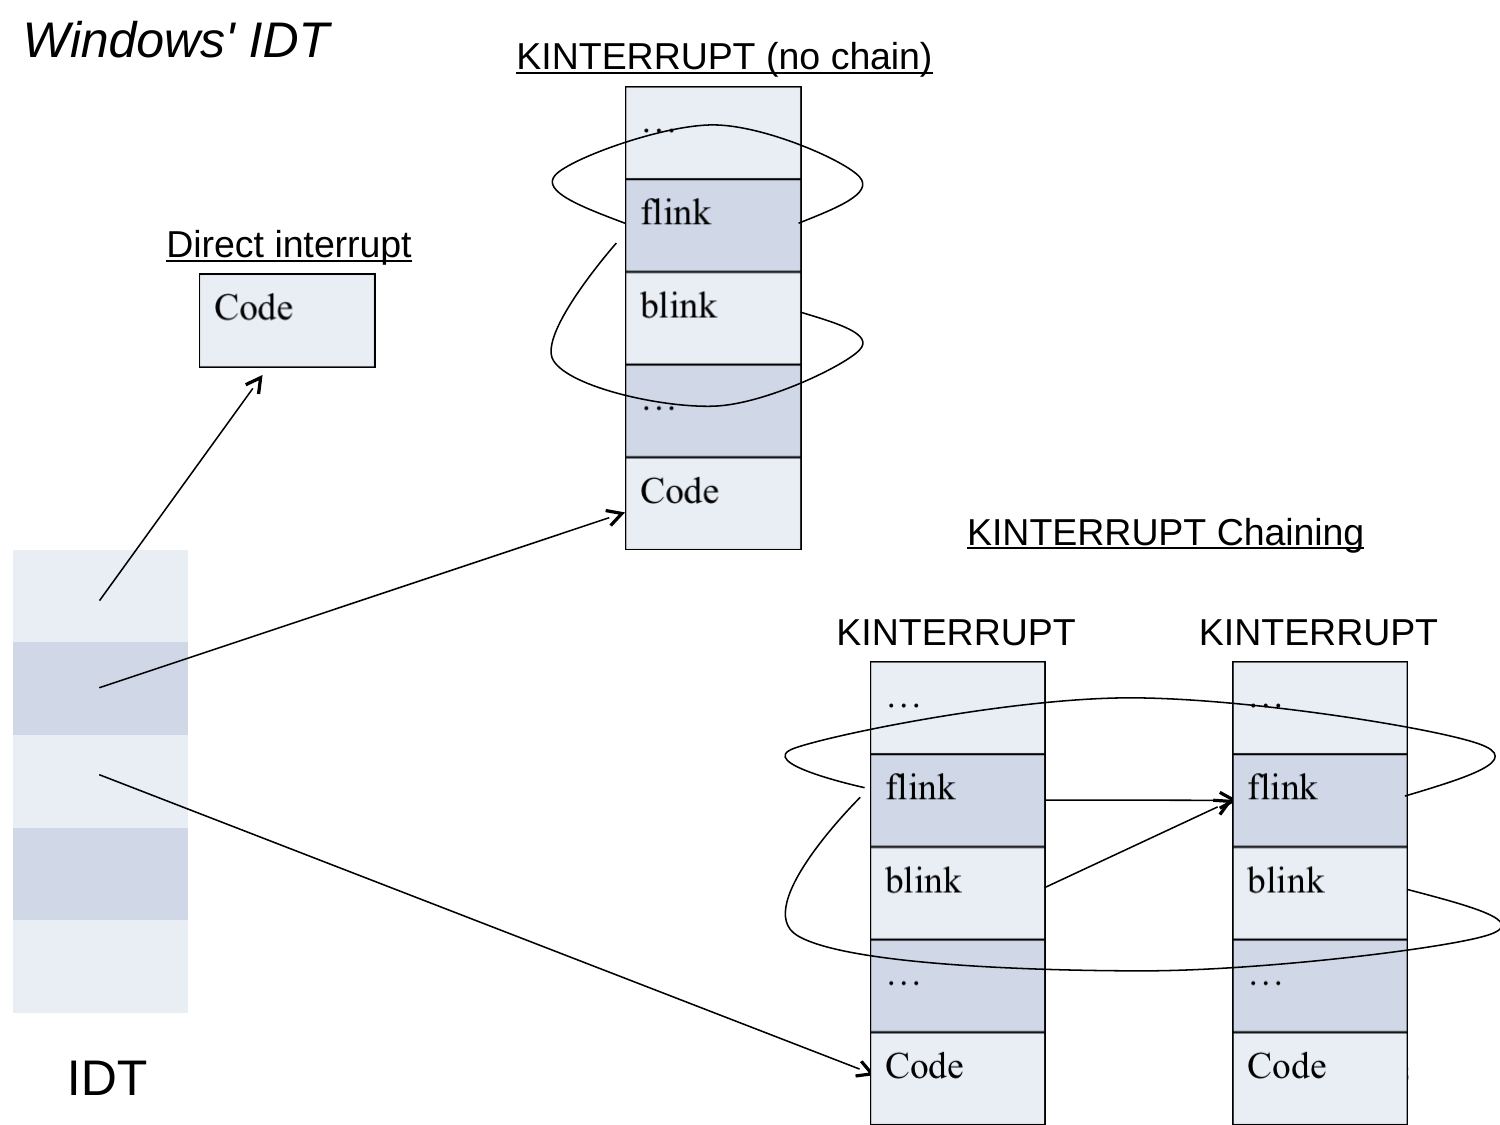

Windows' IDT
KINTERRUPT (no chain)
Direct interrupt
KINTERRUPT Chaining
| |
| --- |
| |
| |
| |
| |
KINTERRUPT
KINTERRUPT
IDT